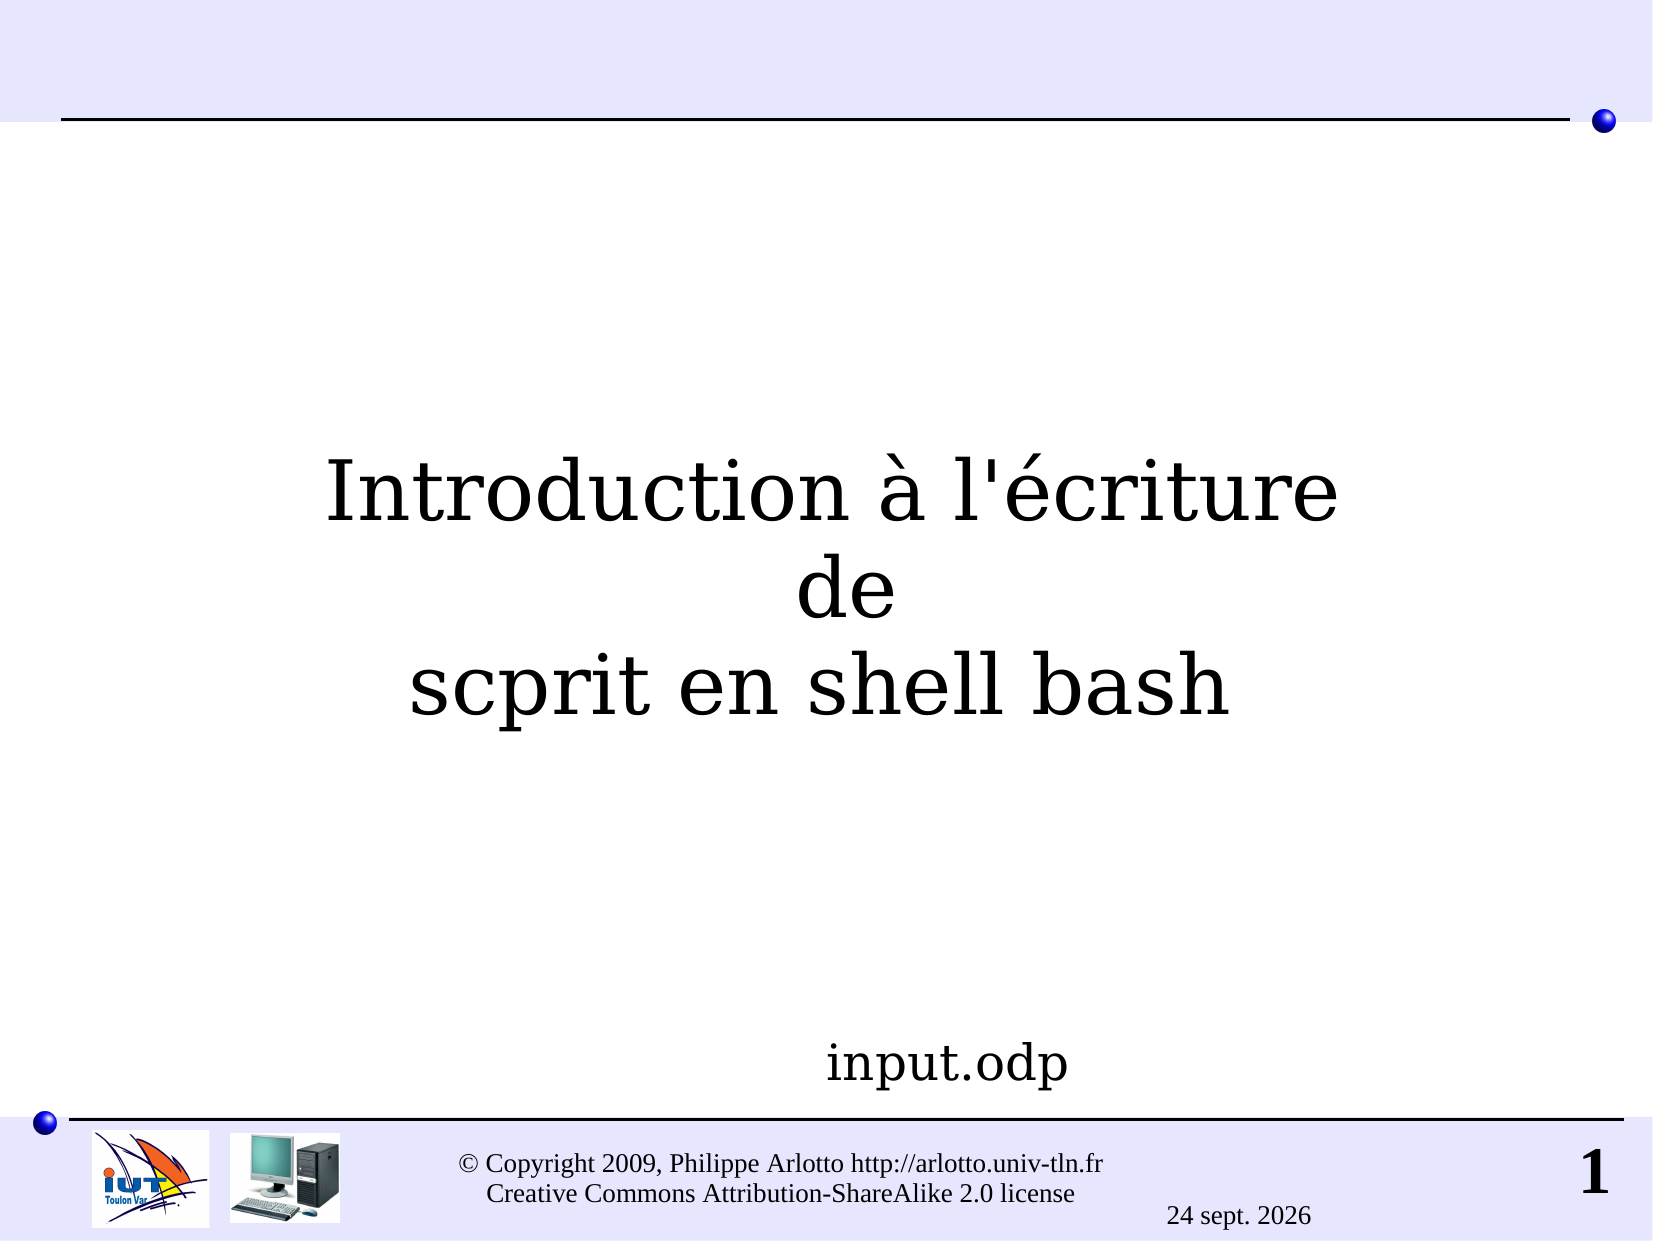

#
Introduction à l'écriture
 de
scprit en shell bash
input.odp